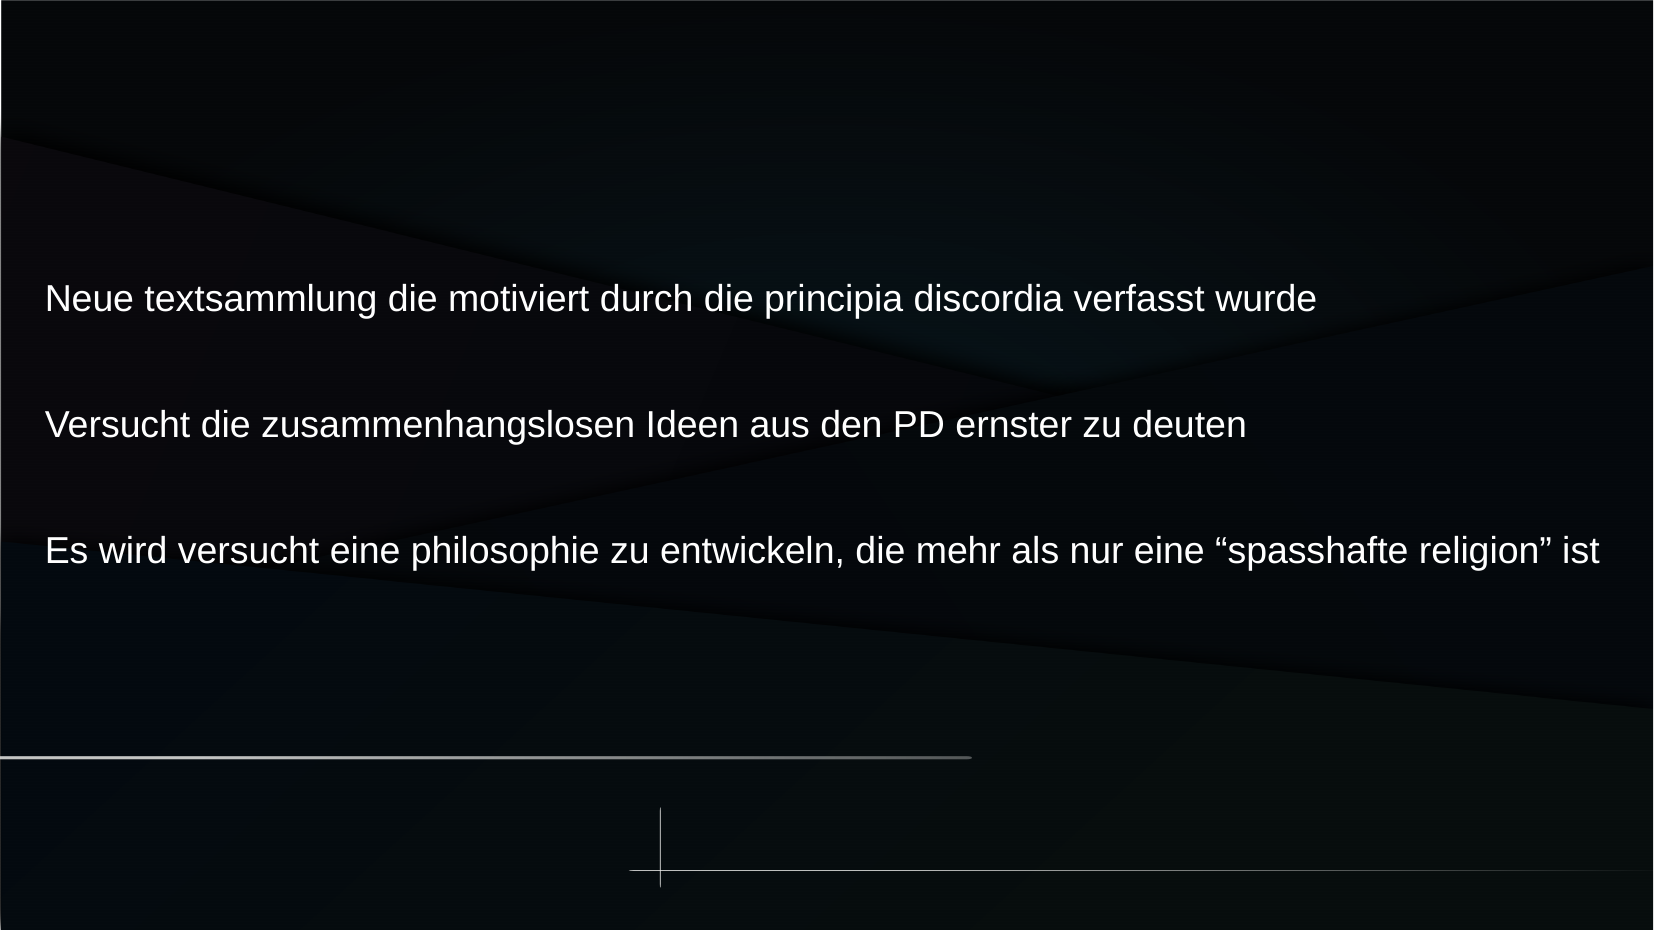

Neue textsammlung die motiviert durch die principia discordia verfasst wurde
Versucht die zusammenhangslosen Ideen aus den PD ernster zu deuten
Es wird versucht eine philosophie zu entwickeln, die mehr als nur eine “spasshafte religion” ist